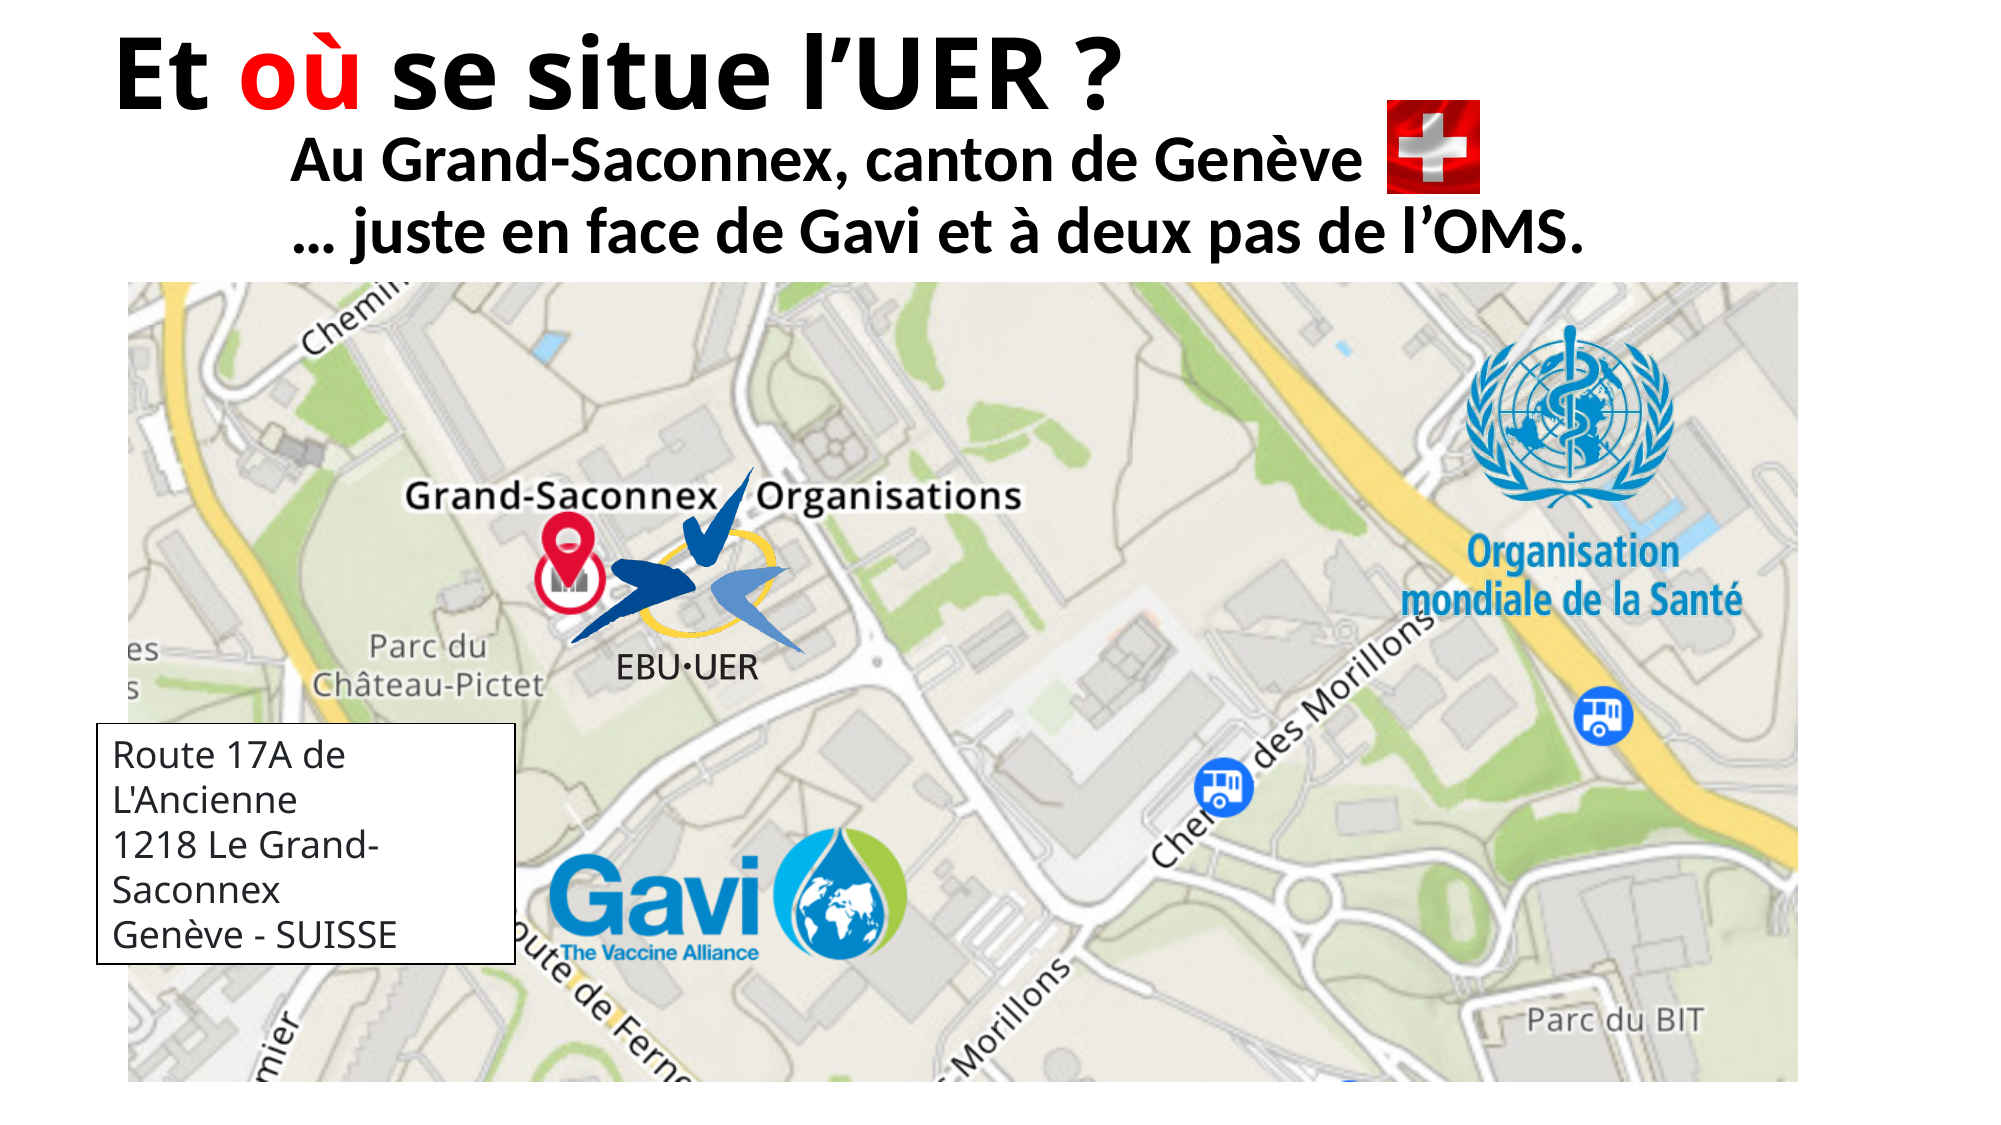

Et où se situe l’UER ?
# Au Grand-Saconnex, canton de Genève … juste en face de Gavi et à deux pas de l’OMS.
Route 17A de L'Ancienne
1218 Le Grand-Saconnex
Genève - SUISSE